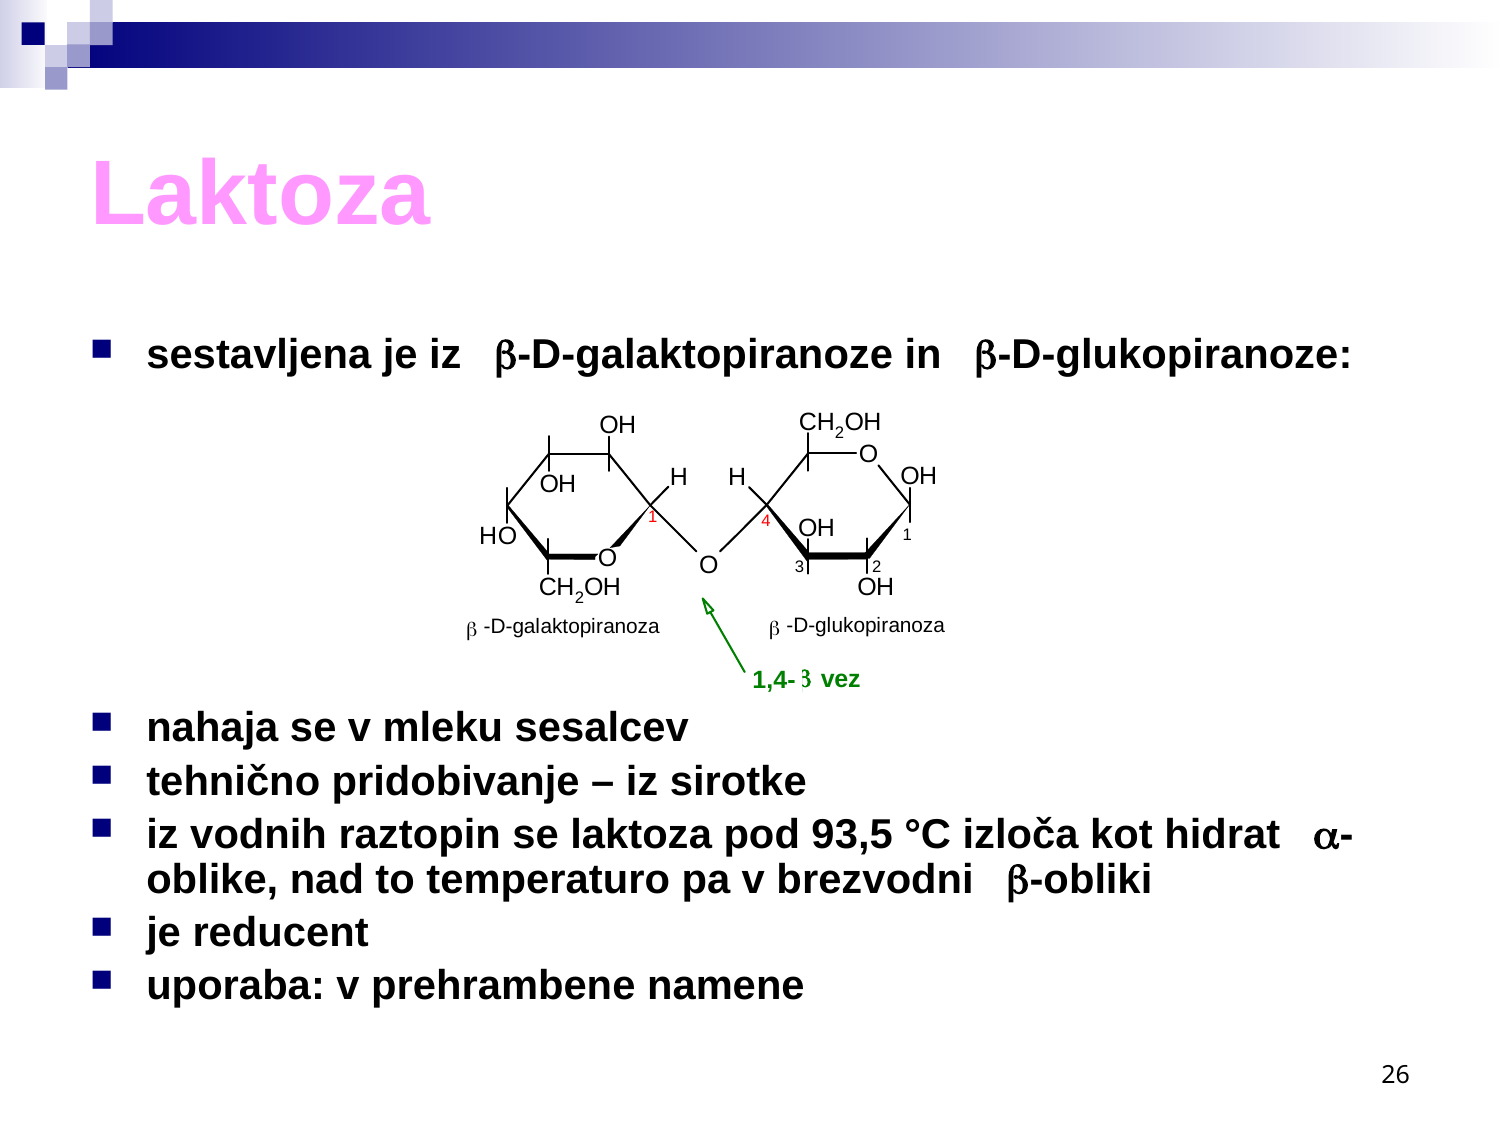

# Laktoza
sestavljena je iz -D-galaktopiranoze in -D-glukopiranoze:
nahaja se v mleku sesalcev
tehnično pridobivanje – iz sirotke
iz vodnih raztopin se laktoza pod 93,5 °C izloča kot hidrat -oblike, nad to temperaturo pa v brezvodni -obliki
je reducent
uporaba: v prehrambene namene